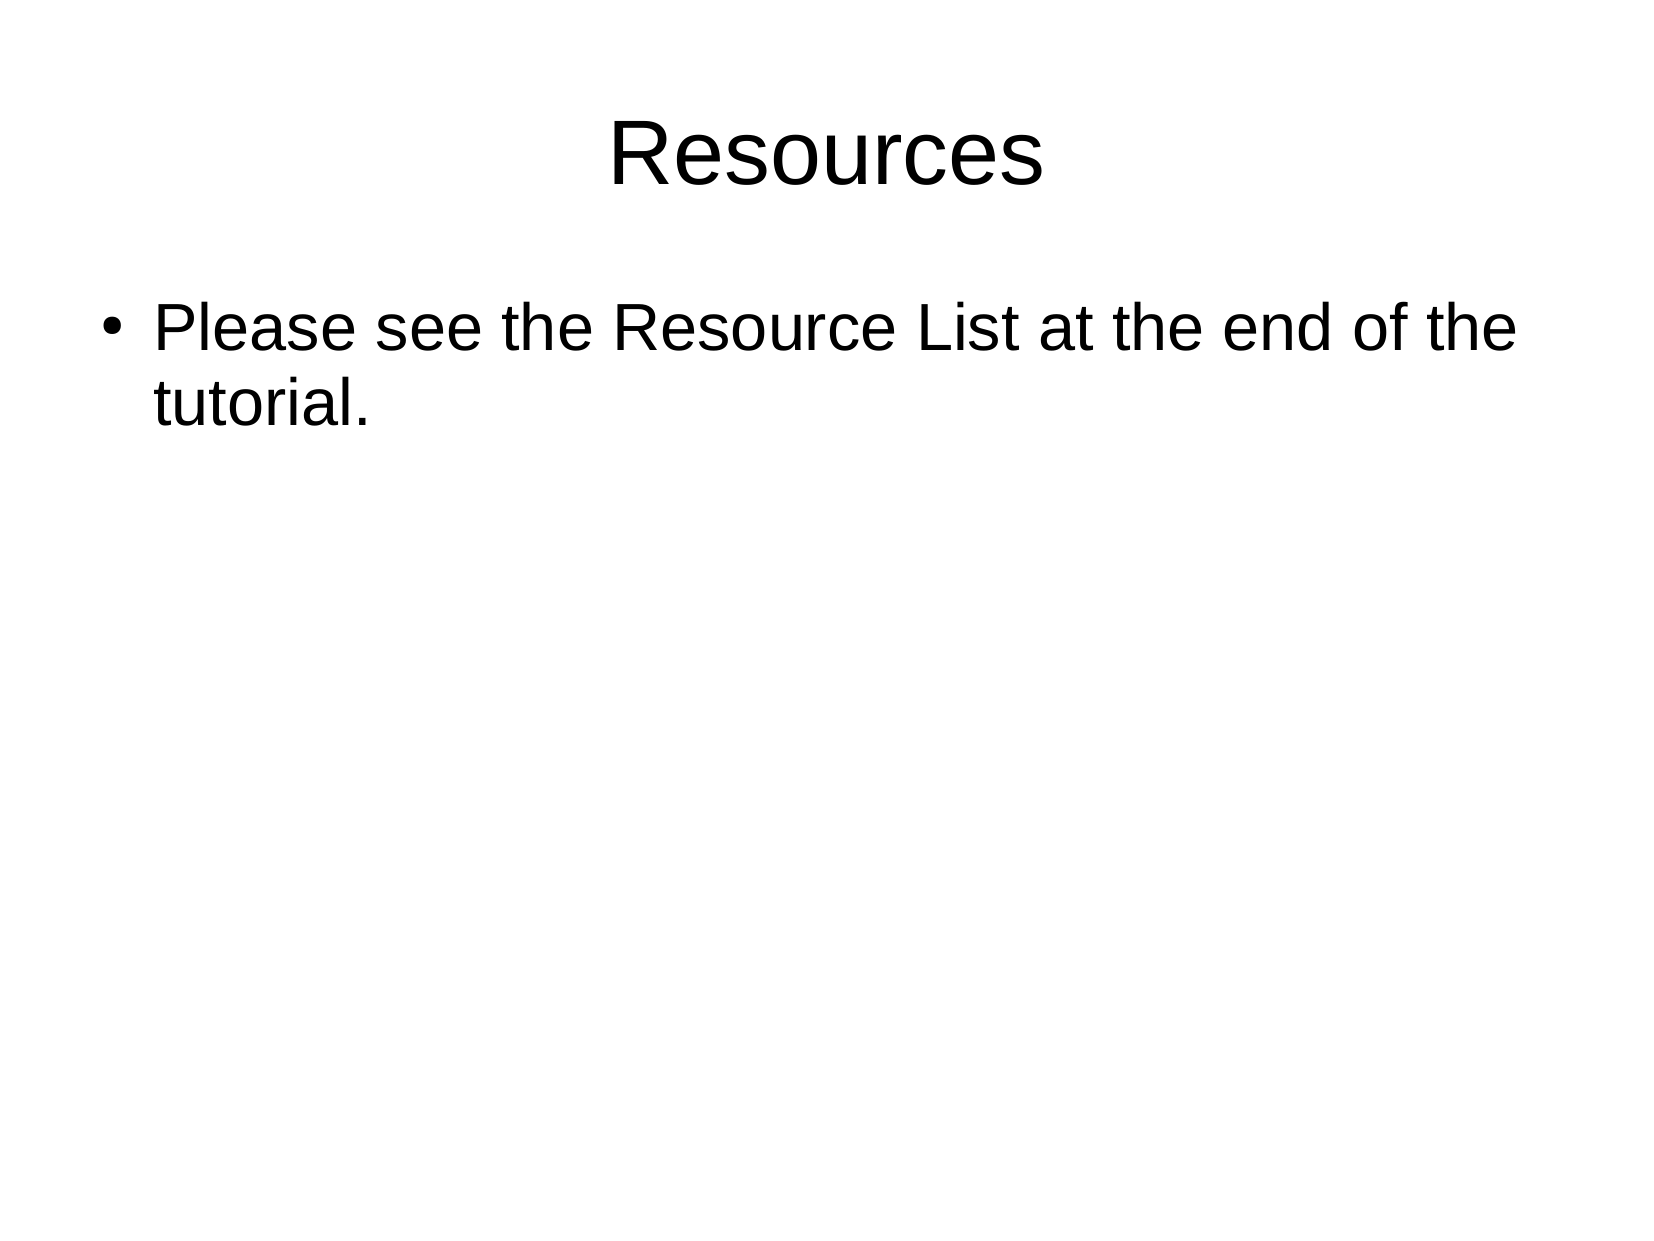

# Resources
Please see the Resource List at the end of the tutorial.